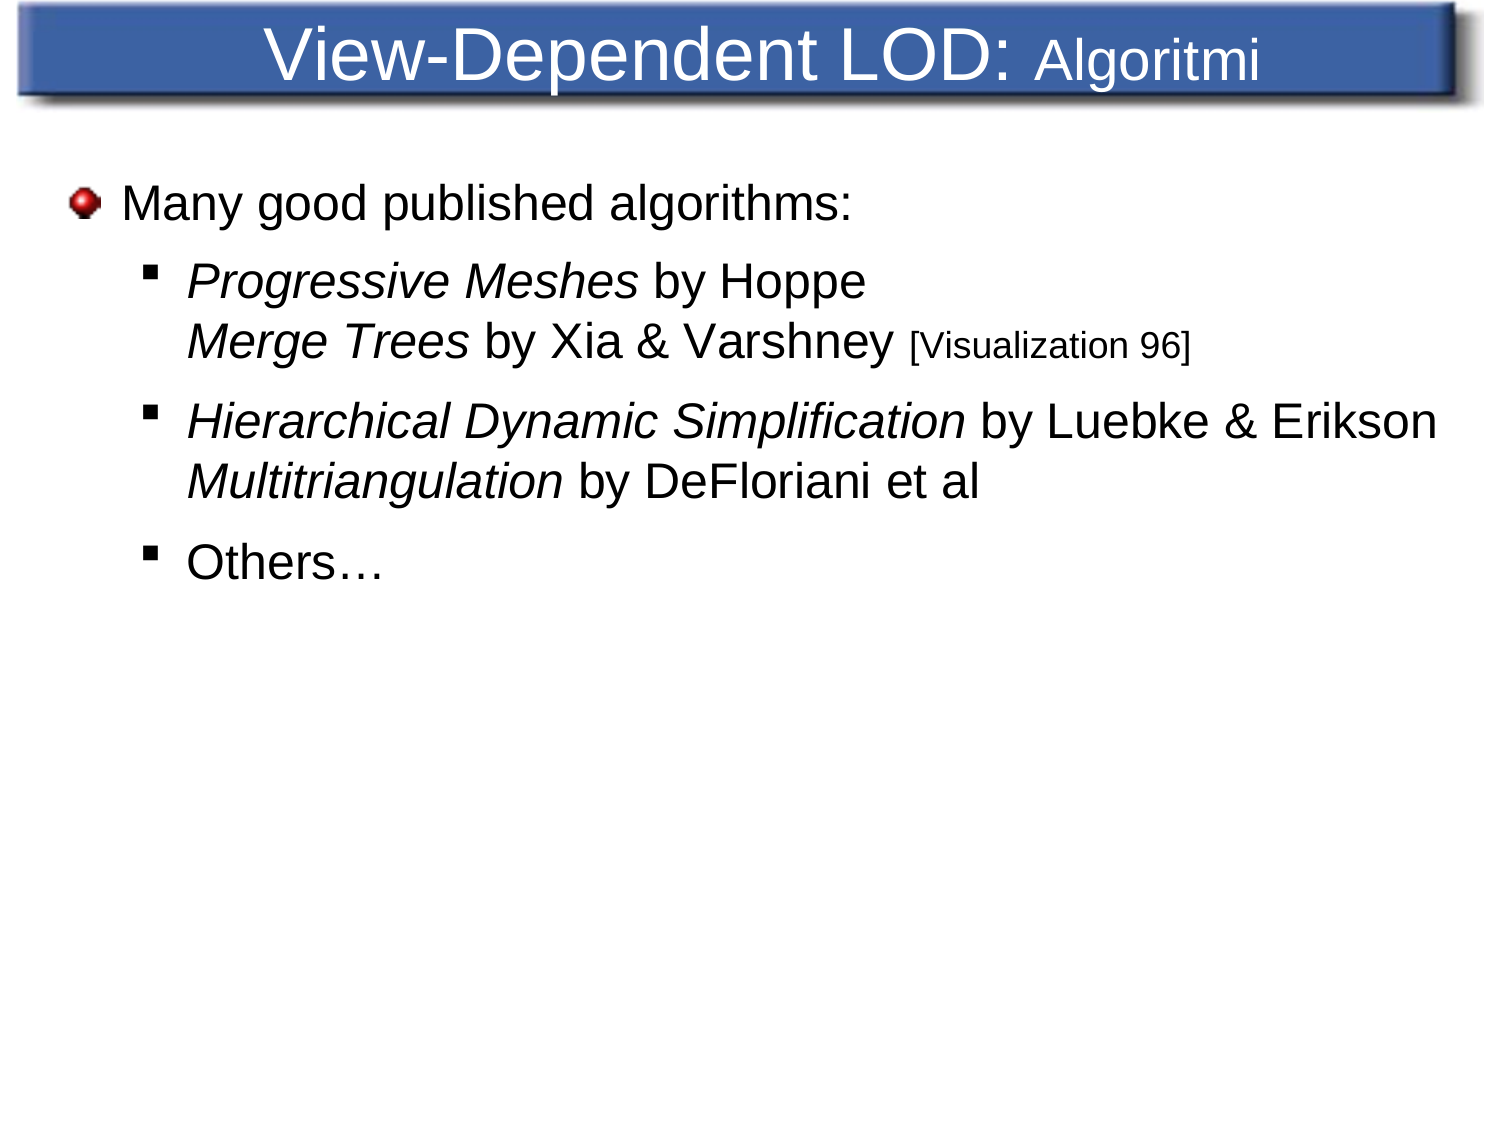

# View-Dependent LOD: Algoritmi
Many good published algorithms:
Progressive Meshes by Hoppe
Merge Trees by Xia & Varshney [Visualization 96]
Hierarchical Dynamic Simplification by Luebke & Erikson Multitriangulation by DeFloriani et al
Others…